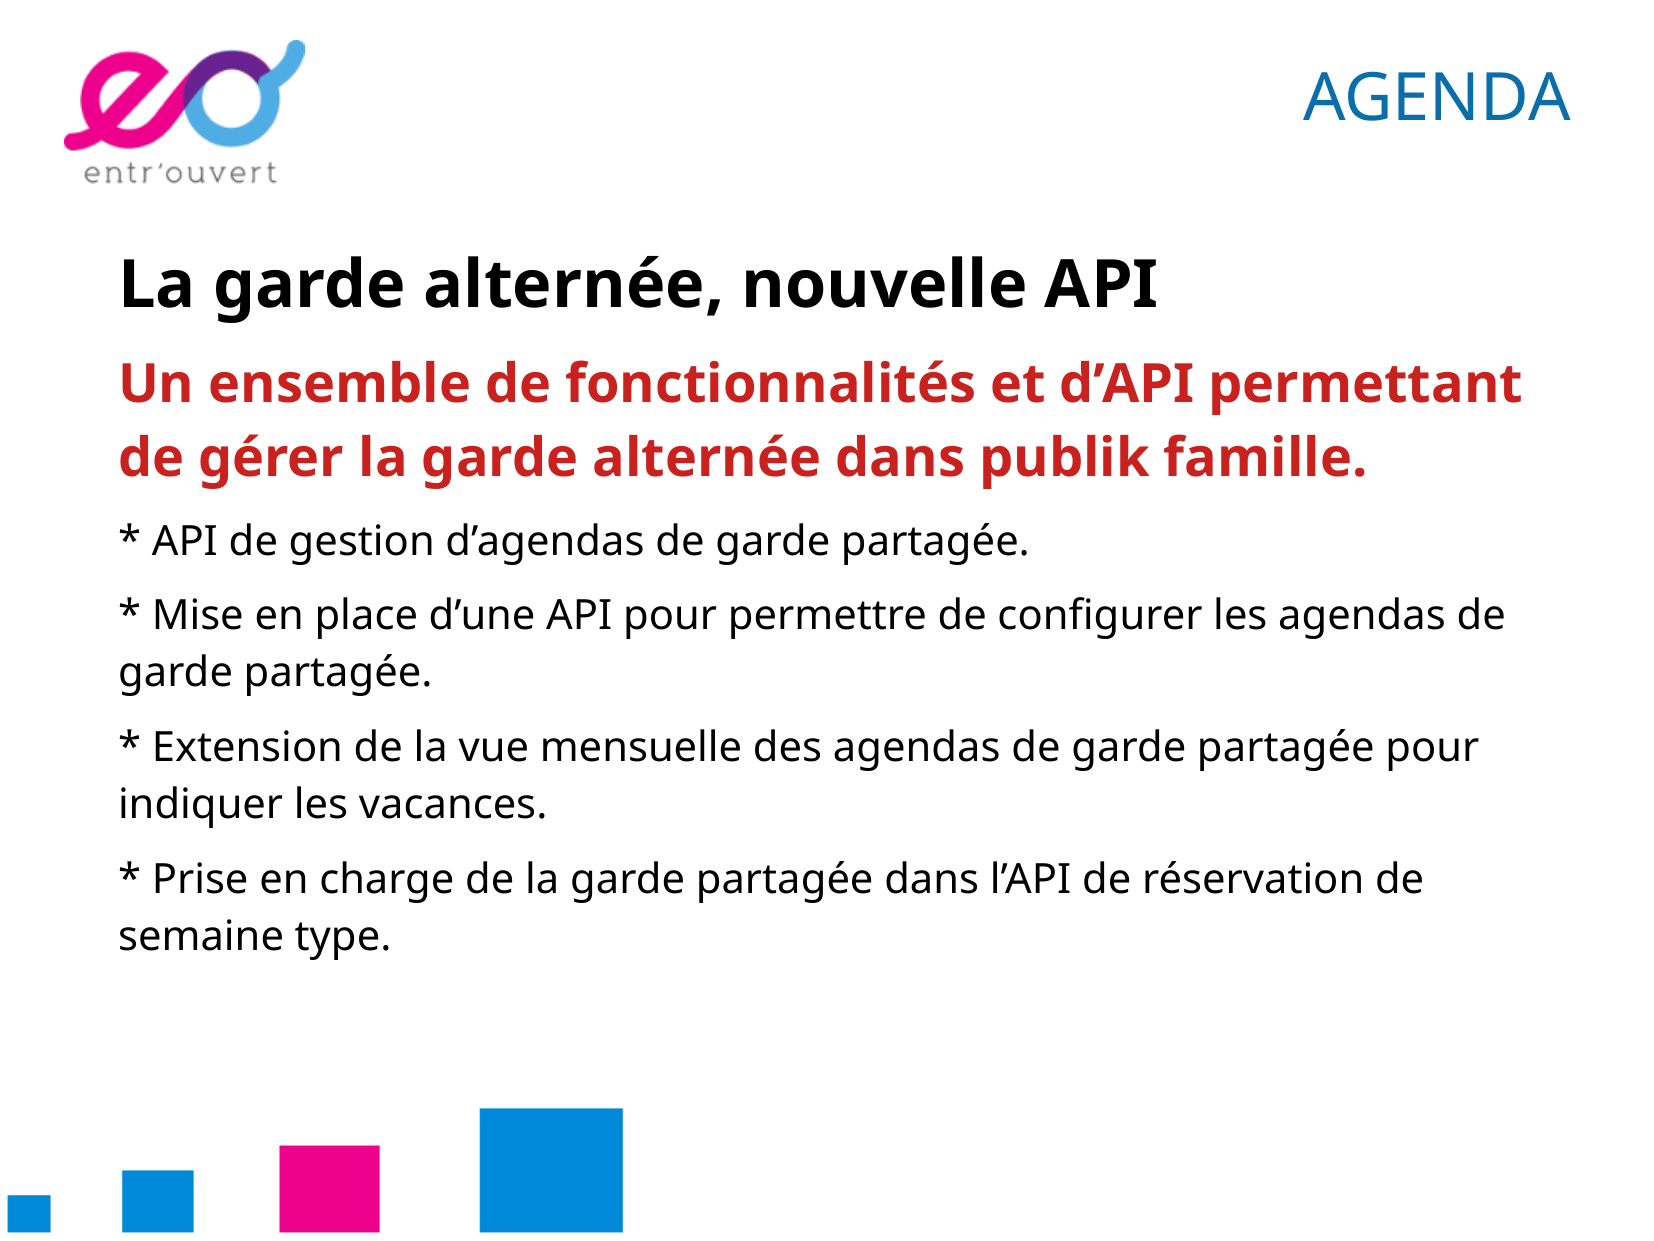

# Agenda
La garde alternée, nouvelle API
Un ensemble de fonctionnalités et d’API permettant de gérer la garde alternée dans publik famille.
* API de gestion d’agendas de garde partagée.
* Mise en place d’une API pour permettre de configurer les agendas de garde partagée.
* Extension de la vue mensuelle des agendas de garde partagée pour indiquer les vacances.
* Prise en charge de la garde partagée dans l’API de réservation de semaine type.